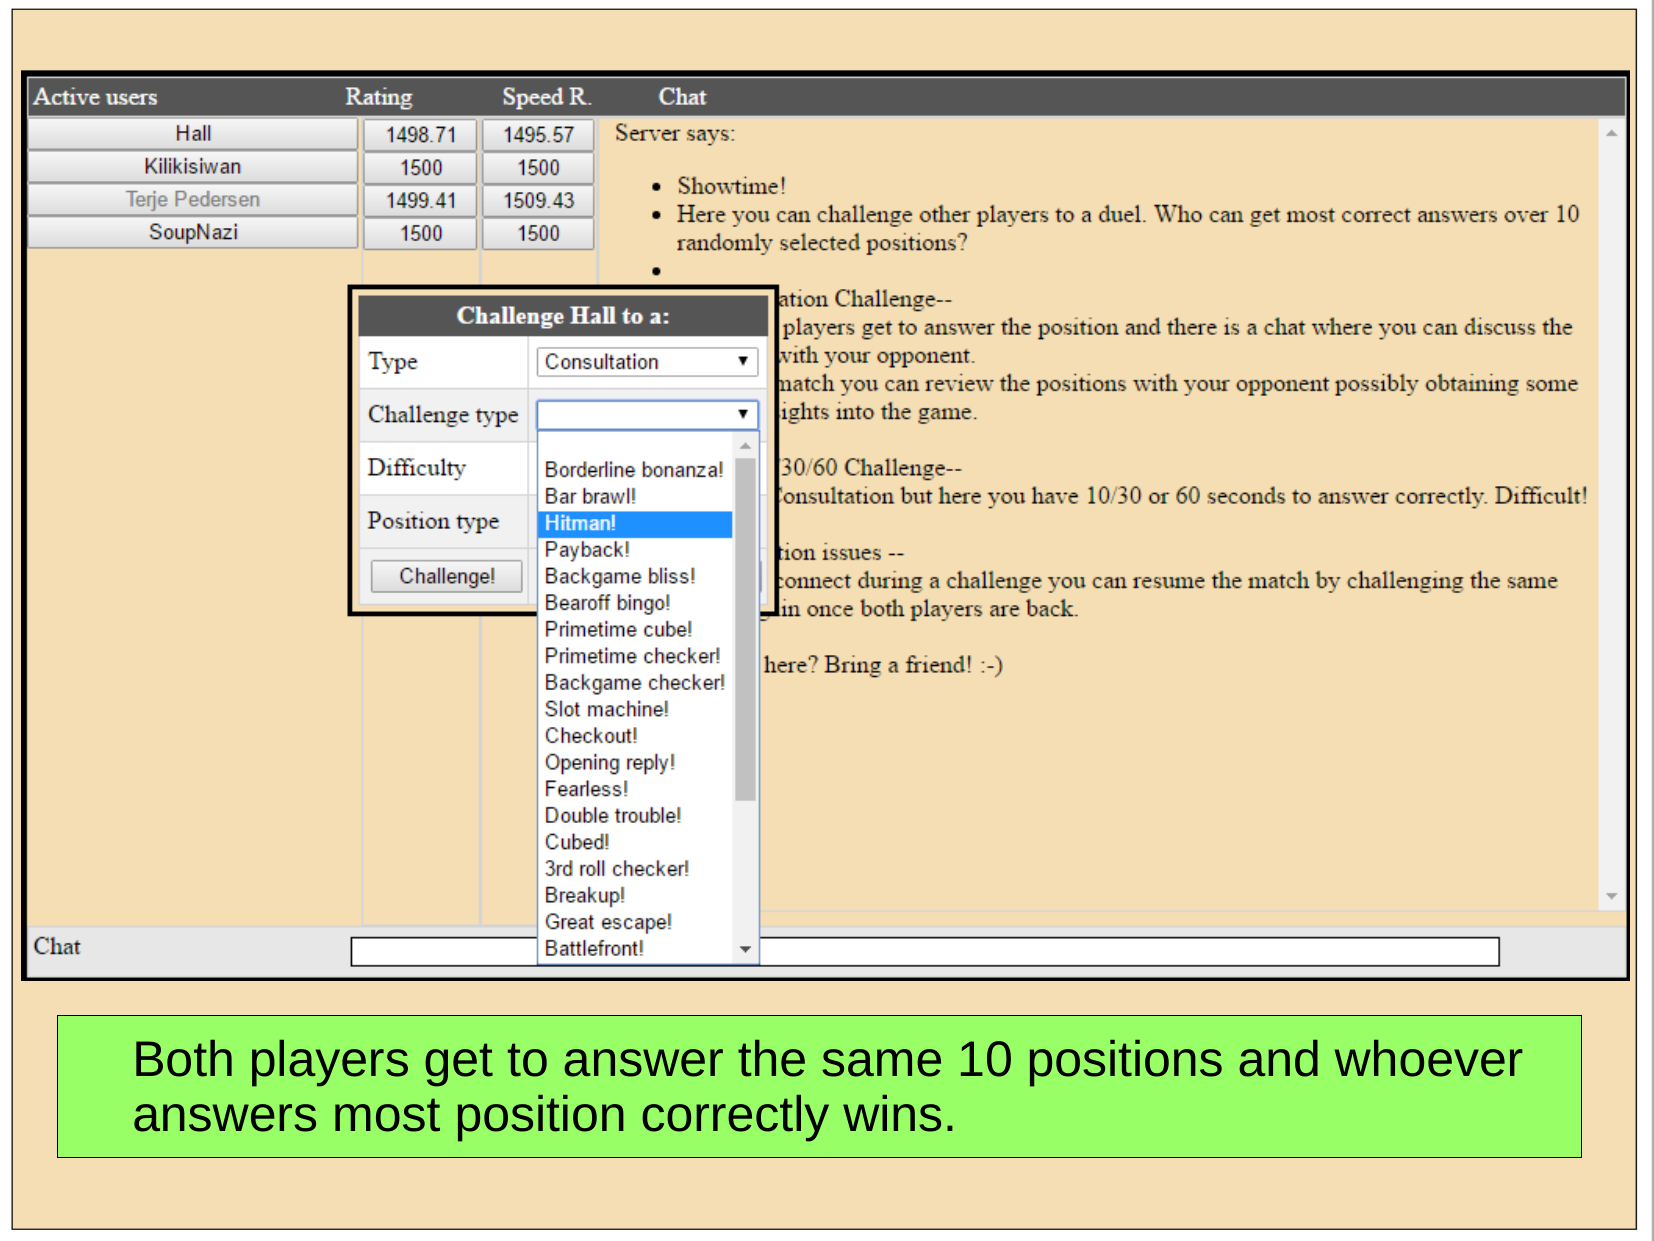

# Backgammon Studio
Both players get to answer the same 10 positions and whoever
answers most position correctly wins.